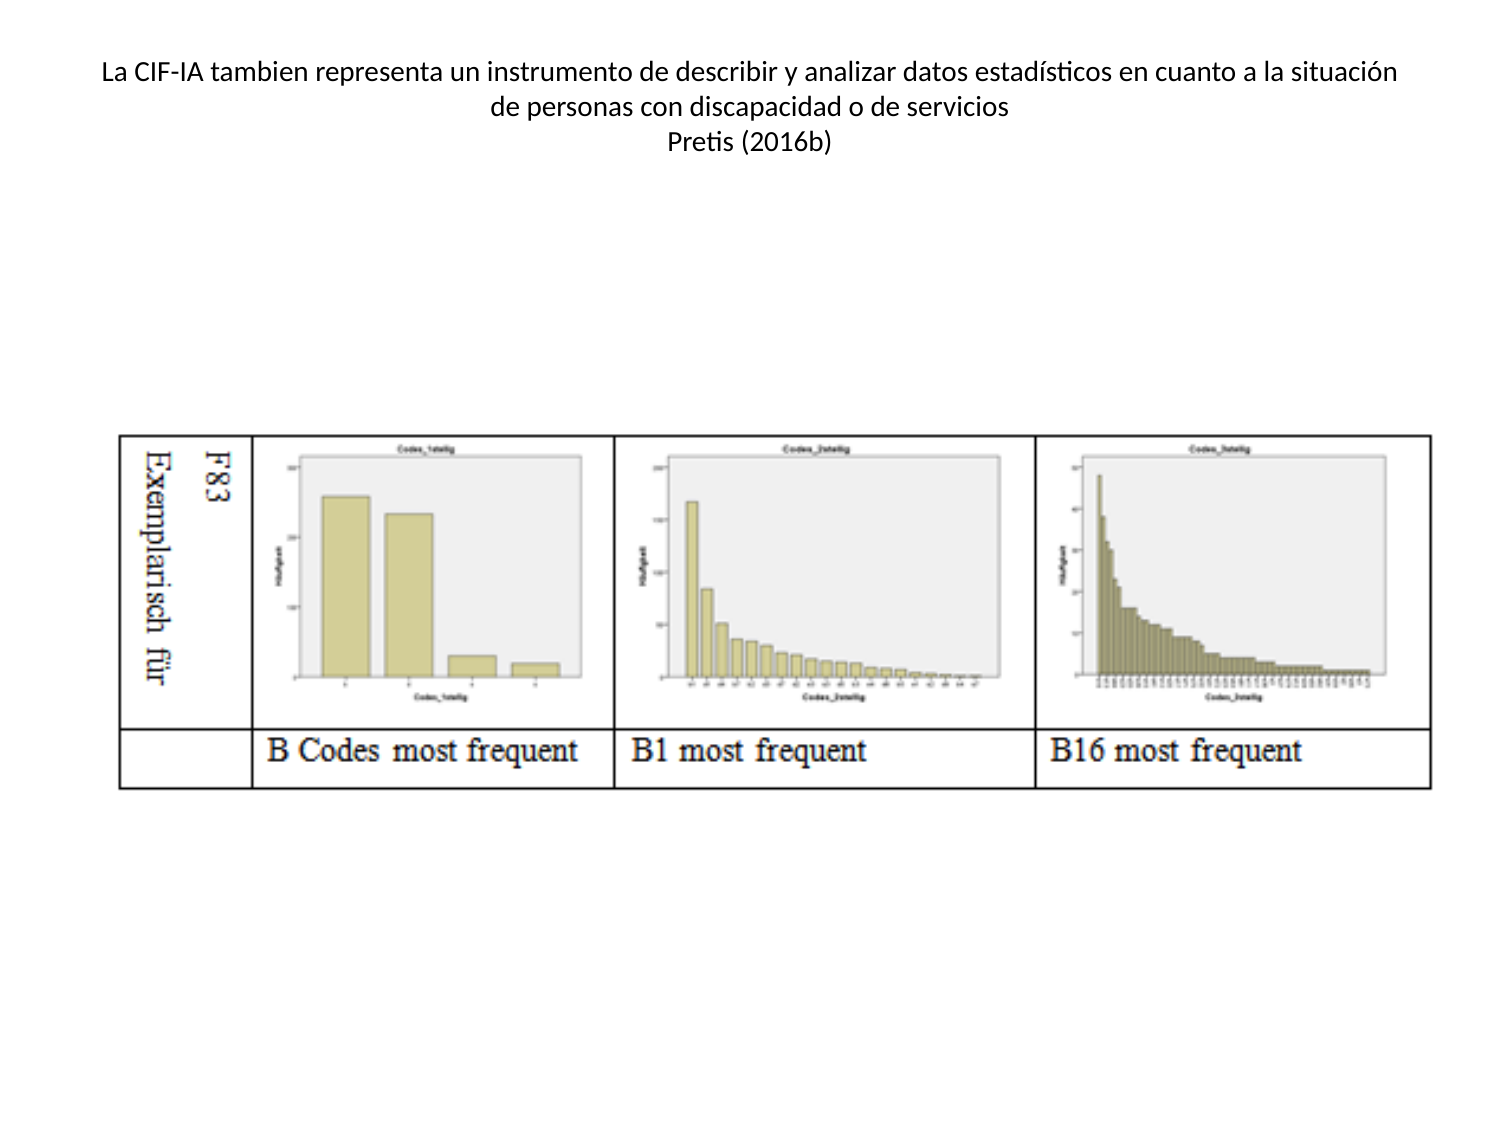

# La CIF-IA tambien representa un instrumento de describir y analizar datos estadísticos en cuanto a la situación de personas con discapacidad o de servicios Pretis (2016b)